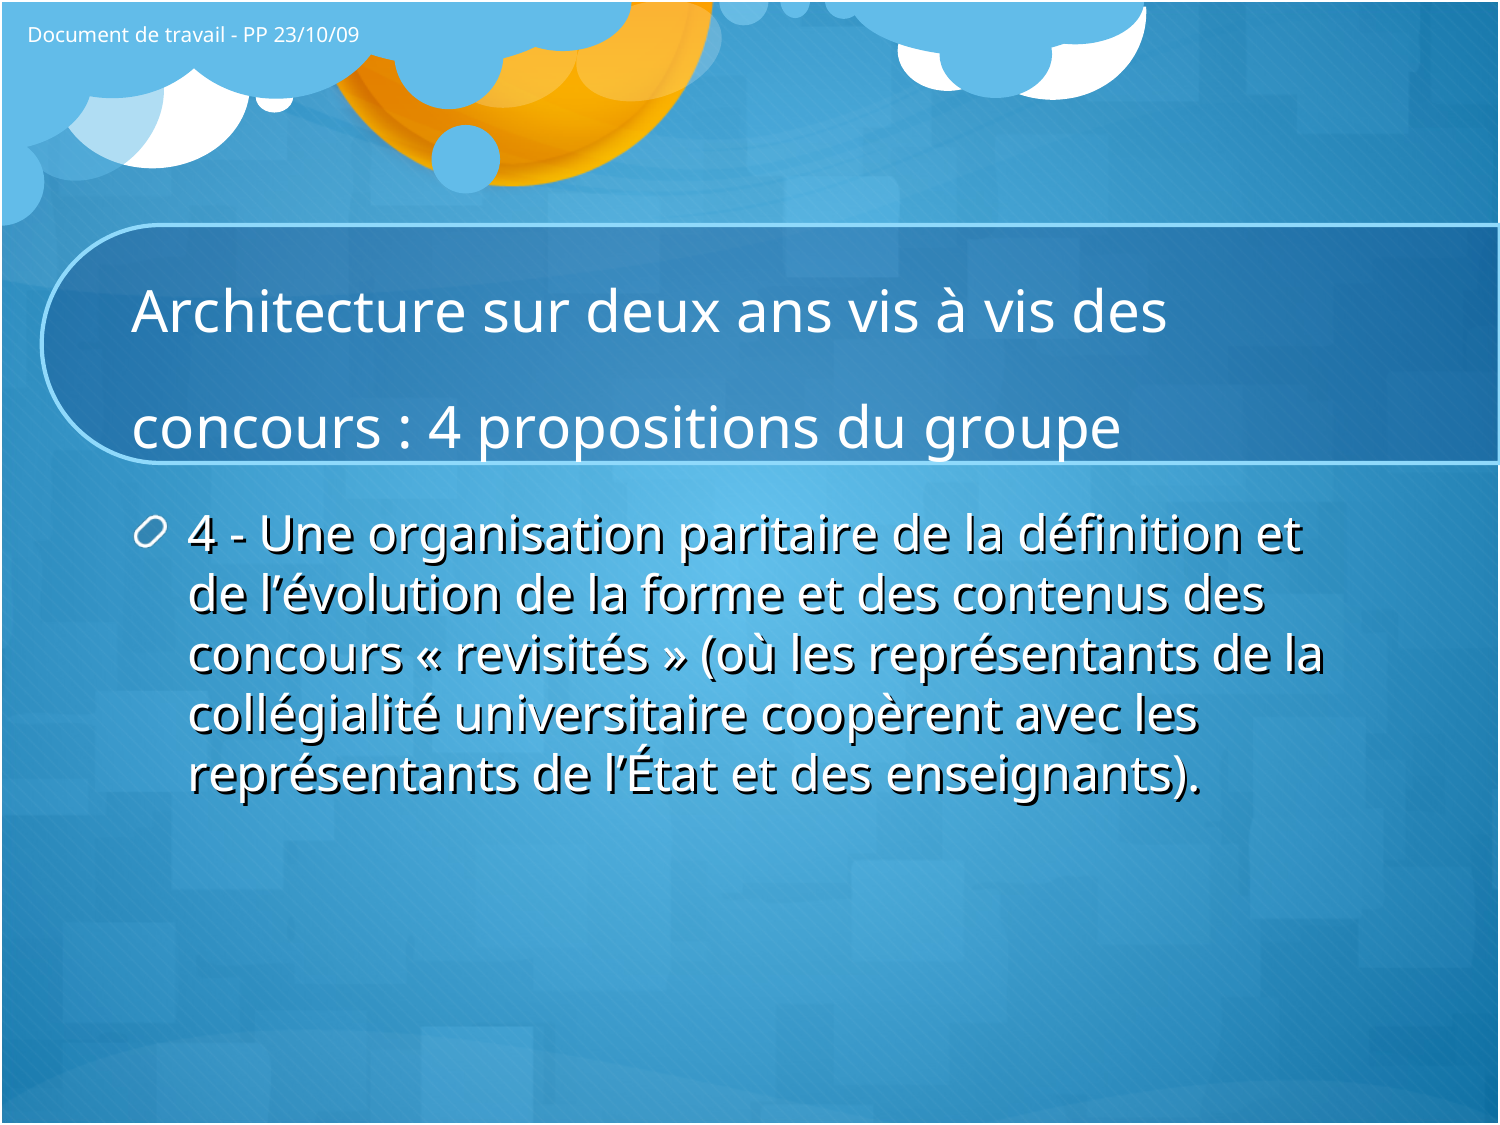

Document de travail - PP 23/10/09
Architecture sur deux ans vis à vis des concours : 4 propositions du groupe
4 - Une organisation paritaire de la définition et de l’évolution de la forme et des contenus des concours « revisités » (où les représentants de la collégialité universitaire coopèrent avec les représentants de l’État et des enseignants).